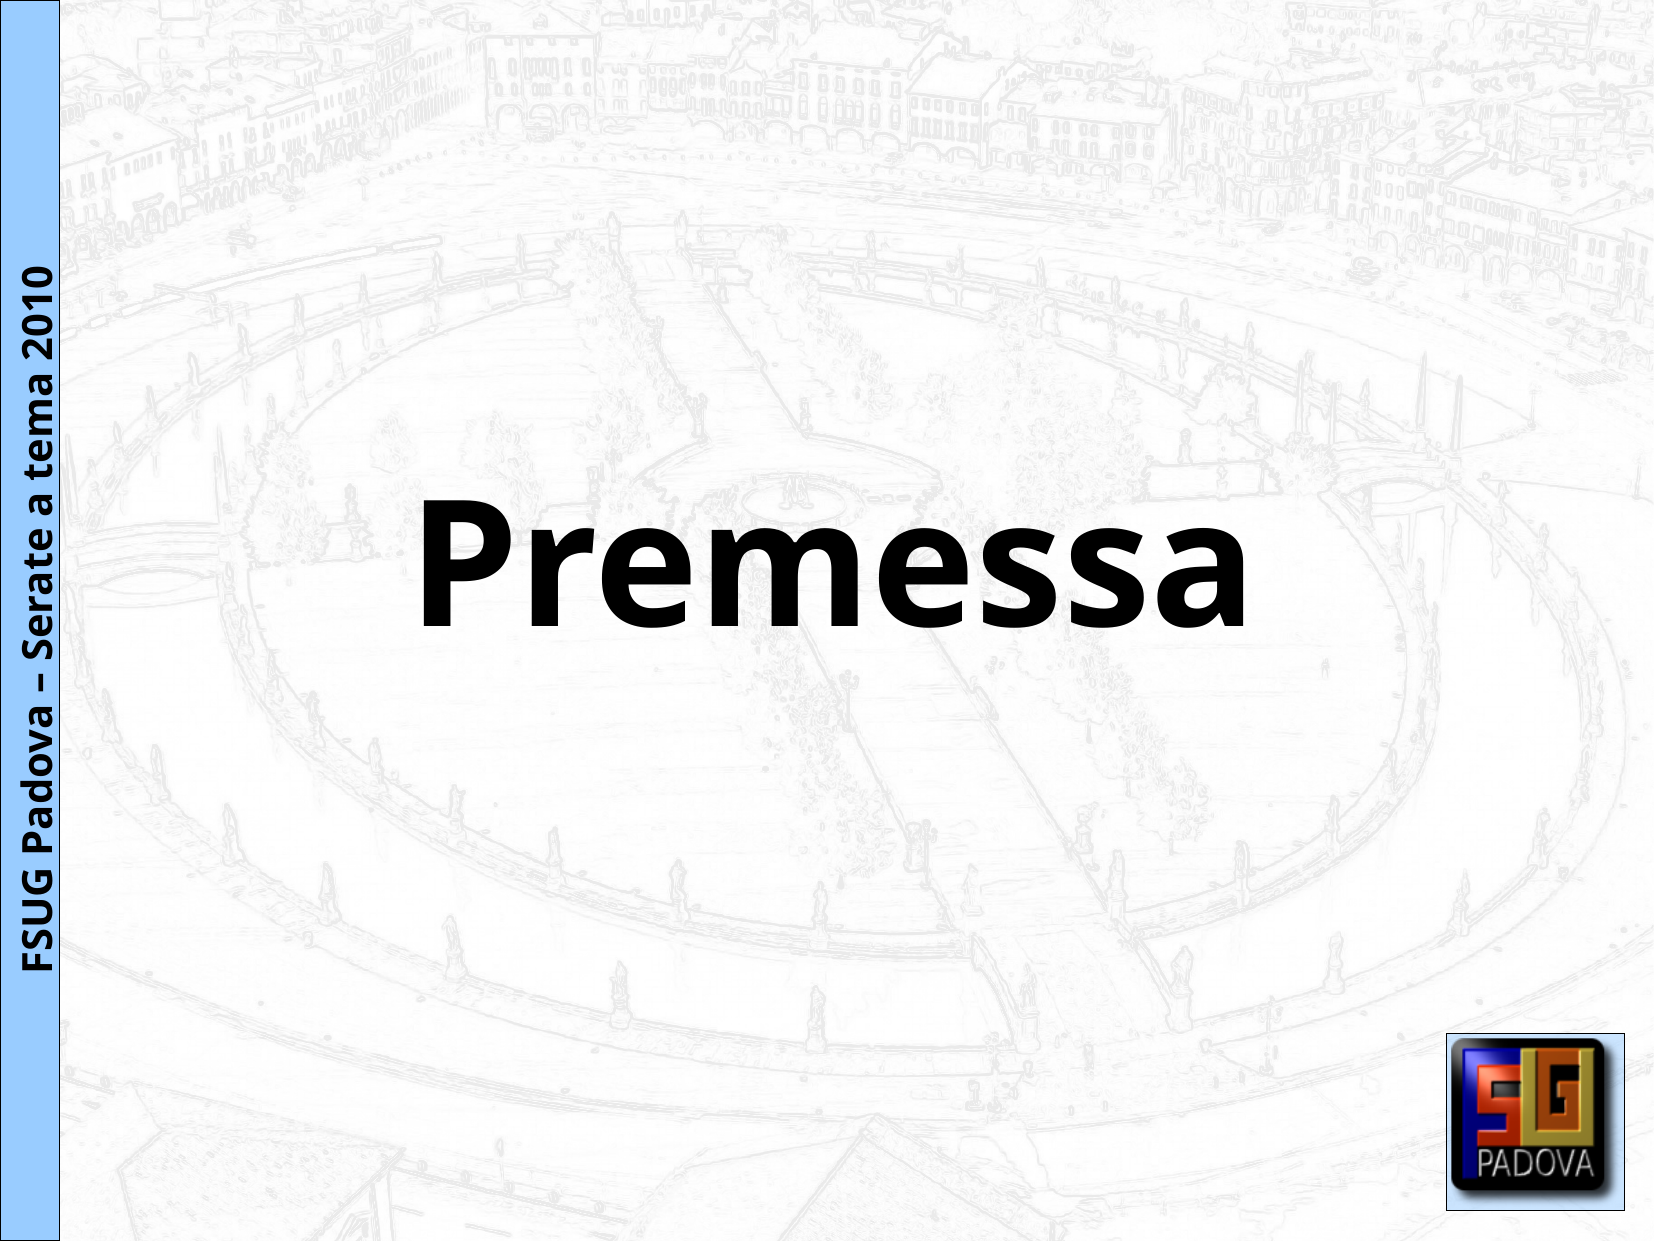

# Premessa
FSUG Padova – Serate a tema 2010
FSUG Padova – Serate a tema 2010